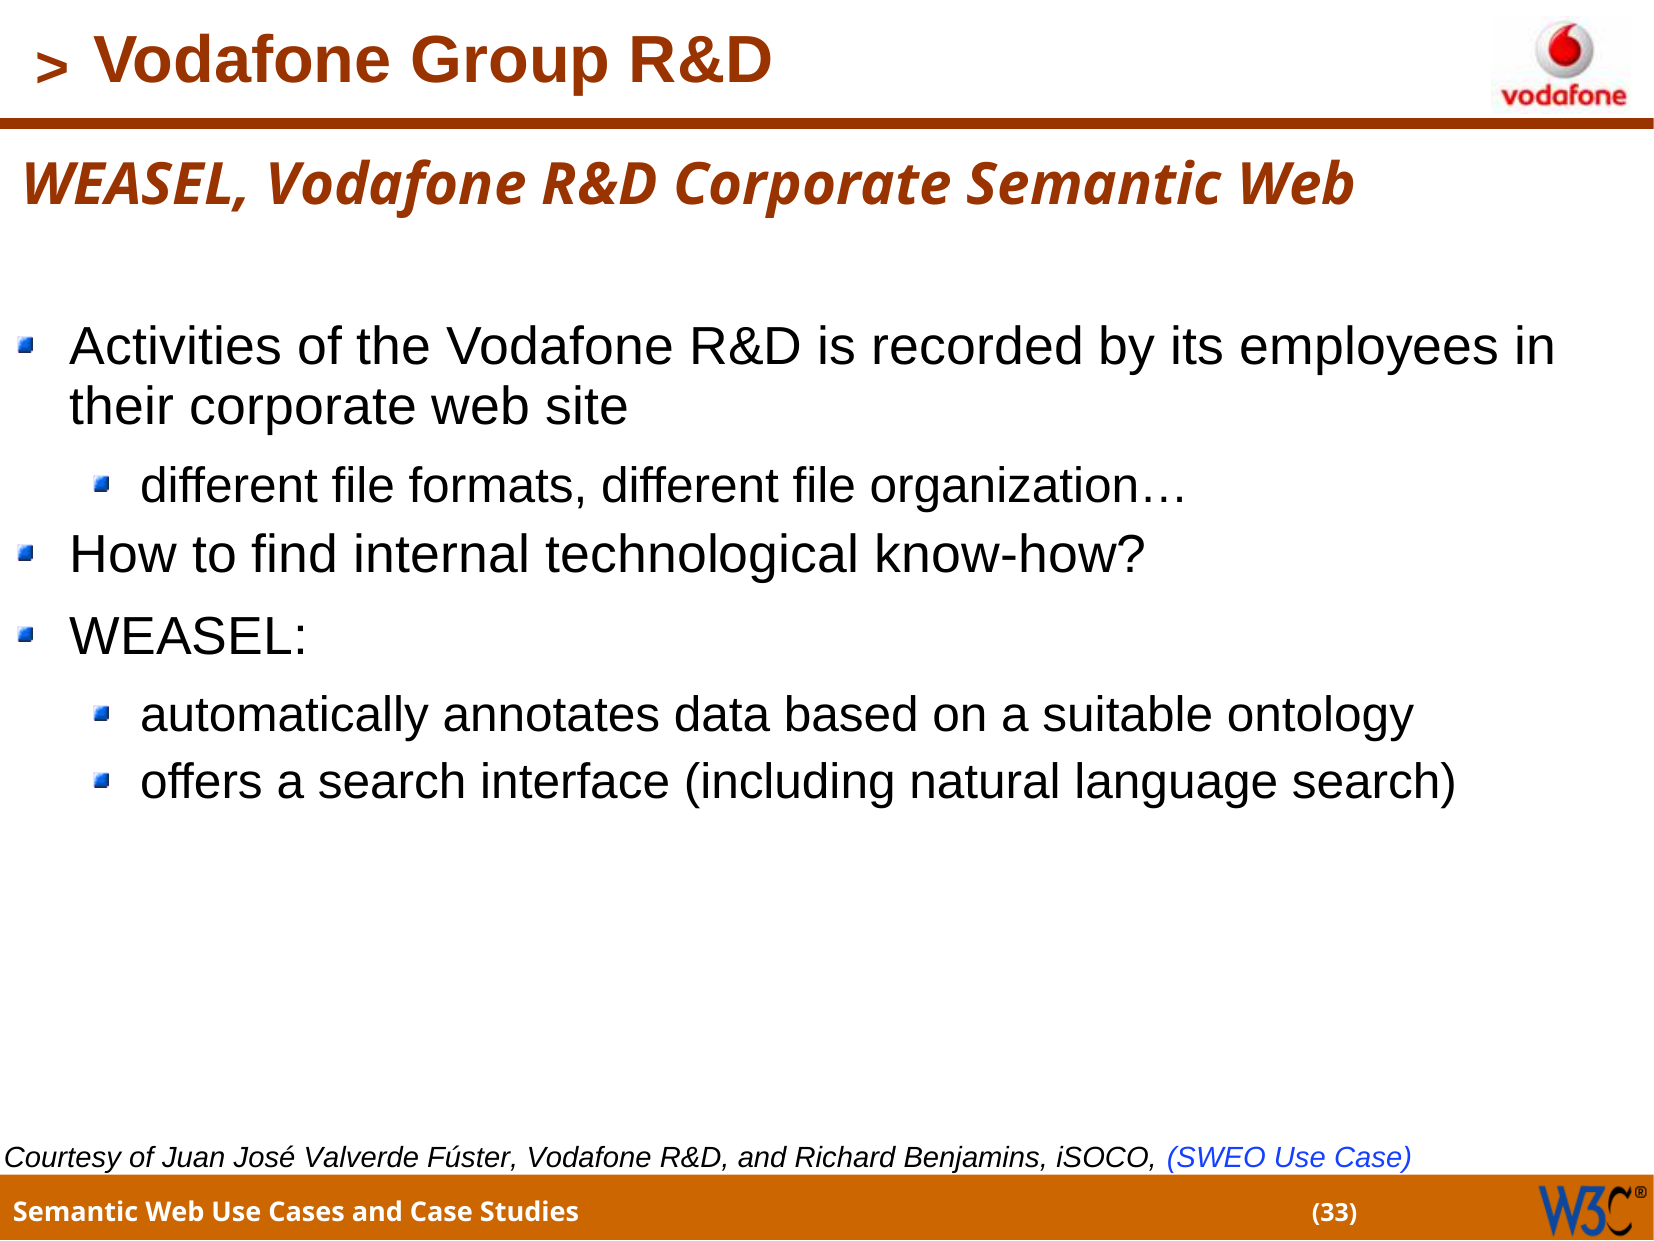

# Vodafone Group R&D
WEASEL, Vodafone R&D Corporate Semantic Web
Activities of the Vodafone R&D is recorded by its employees in their corporate web site
different file formats, different file organization…
How to find internal technological know-how?
WEASEL:
automatically annotates data based on a suitable ontology
offers a search interface (including natural language search)
Courtesy of Juan José Valverde Fúster, Vodafone R&D, and Richard Benjamins, iSOCO, (SWEO Use Case)